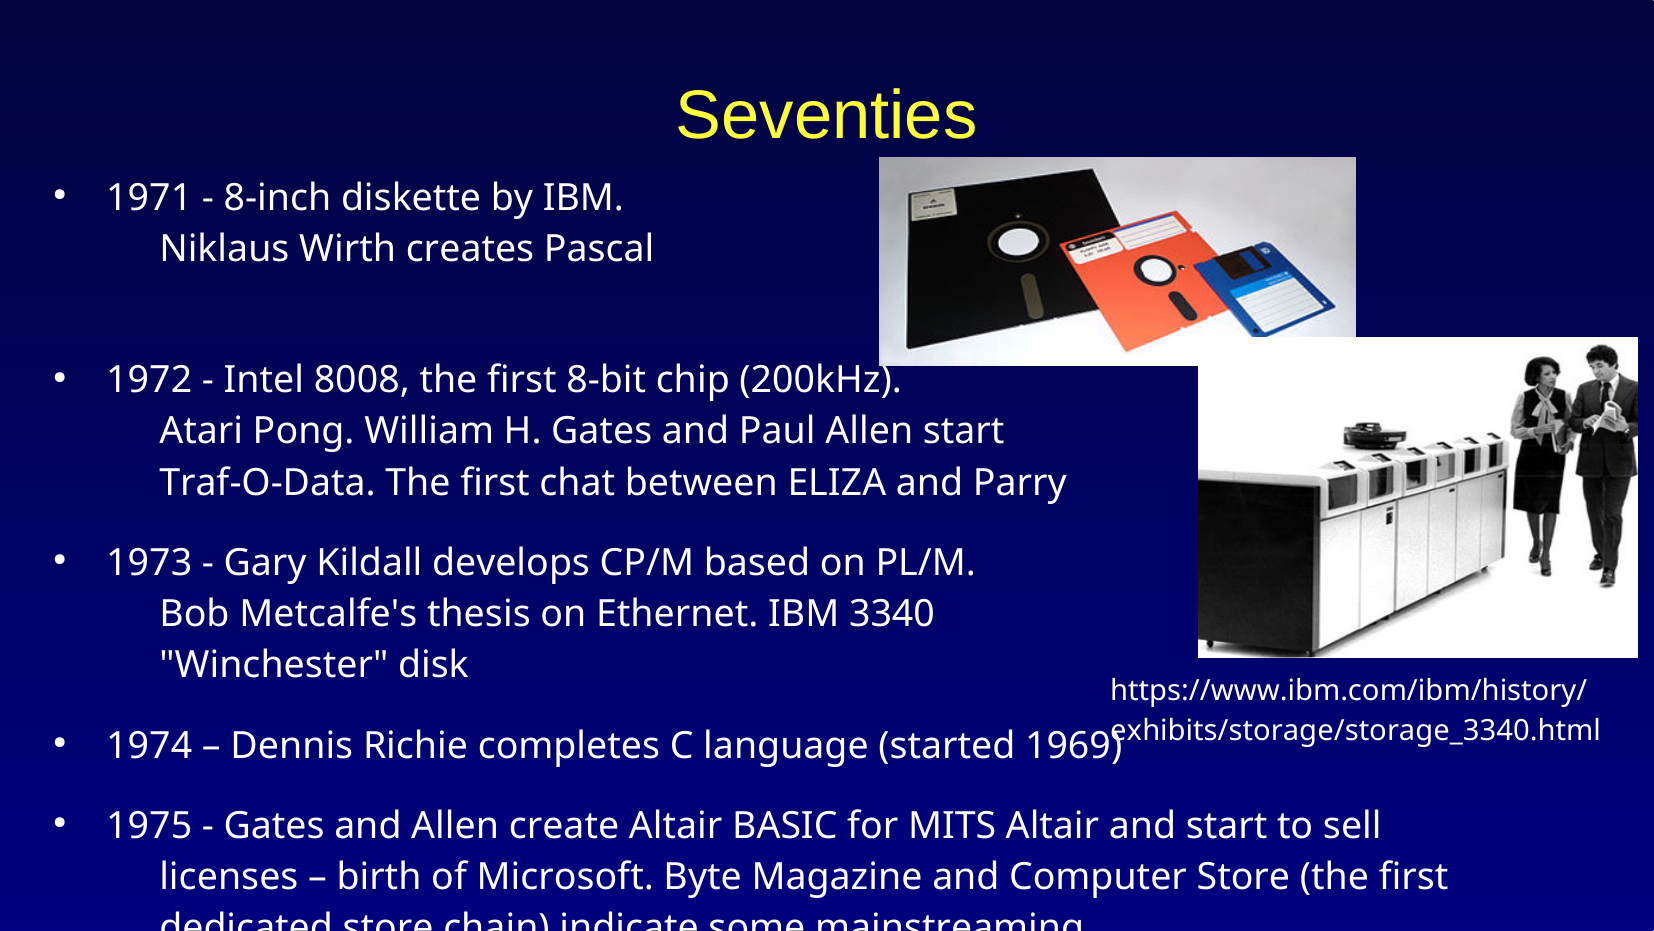

# Seventies
1971 - 8-inch diskette by IBM.
Niklaus Wirth creates Pascal
1972 - Intel 8008, the first 8-bit chip (200kHz).
Atari Pong. William H. Gates and Paul Allen start
Traf-O-Data. The first chat between ELIZA and Parry
1973 - Gary Kildall develops CP/M based on PL/M.
Bob Metcalfe's thesis on Ethernet. IBM 3340
"Winchester" disk
1974 – Dennis Richie completes C language (started 1969)
1975 - Gates and Allen create Altair BASIC for MITS Altair and start to sell licenses – birth of Microsoft. Byte Magazine and Computer Store (the first dedicated store chain) indicate some mainstreaming
https://www.ibm.com/ibm/history/exhibits/storage/storage_3340.html